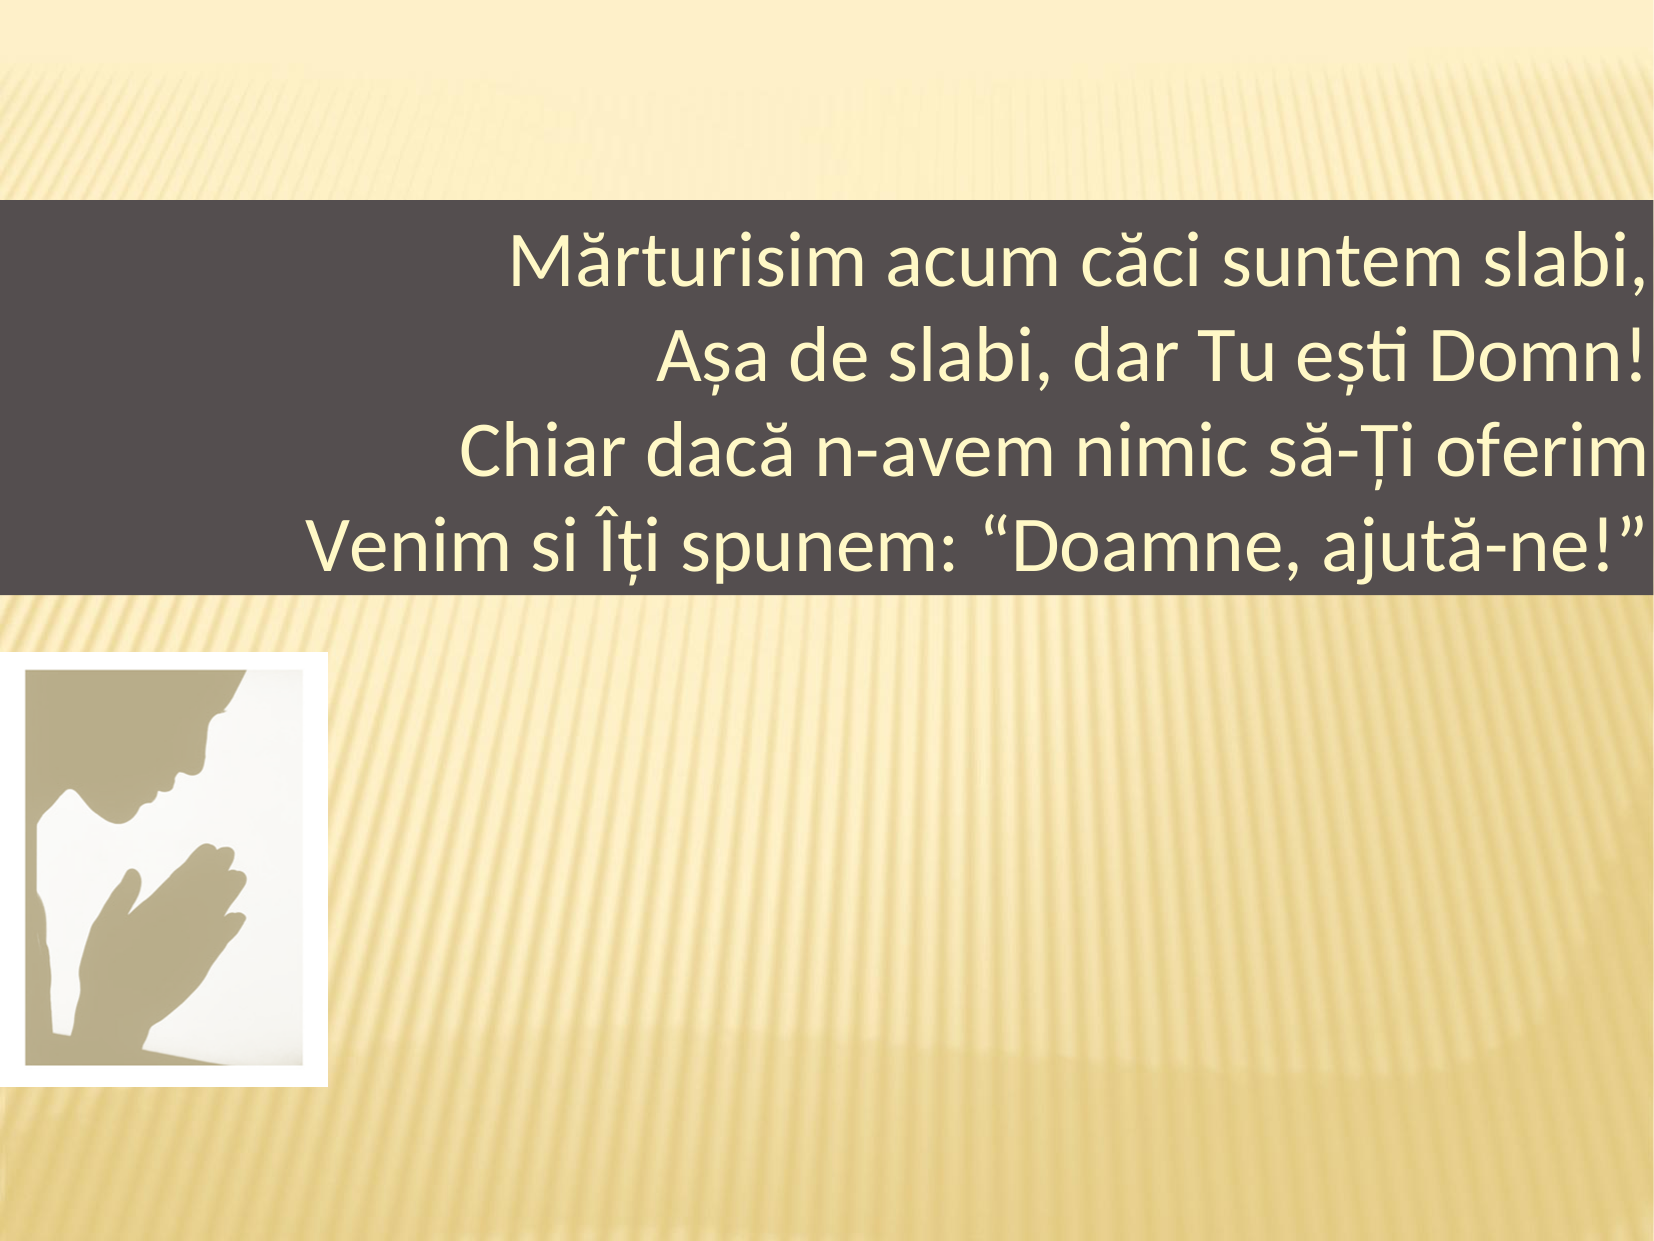

Mărturisim acum căci suntem slabi,
Aşa de slabi, dar Tu eşti Domn!
Chiar dacă n-avem nimic să-Ţi oferim
Venim si Îţi spunem: “Doamne, ajută-ne!”